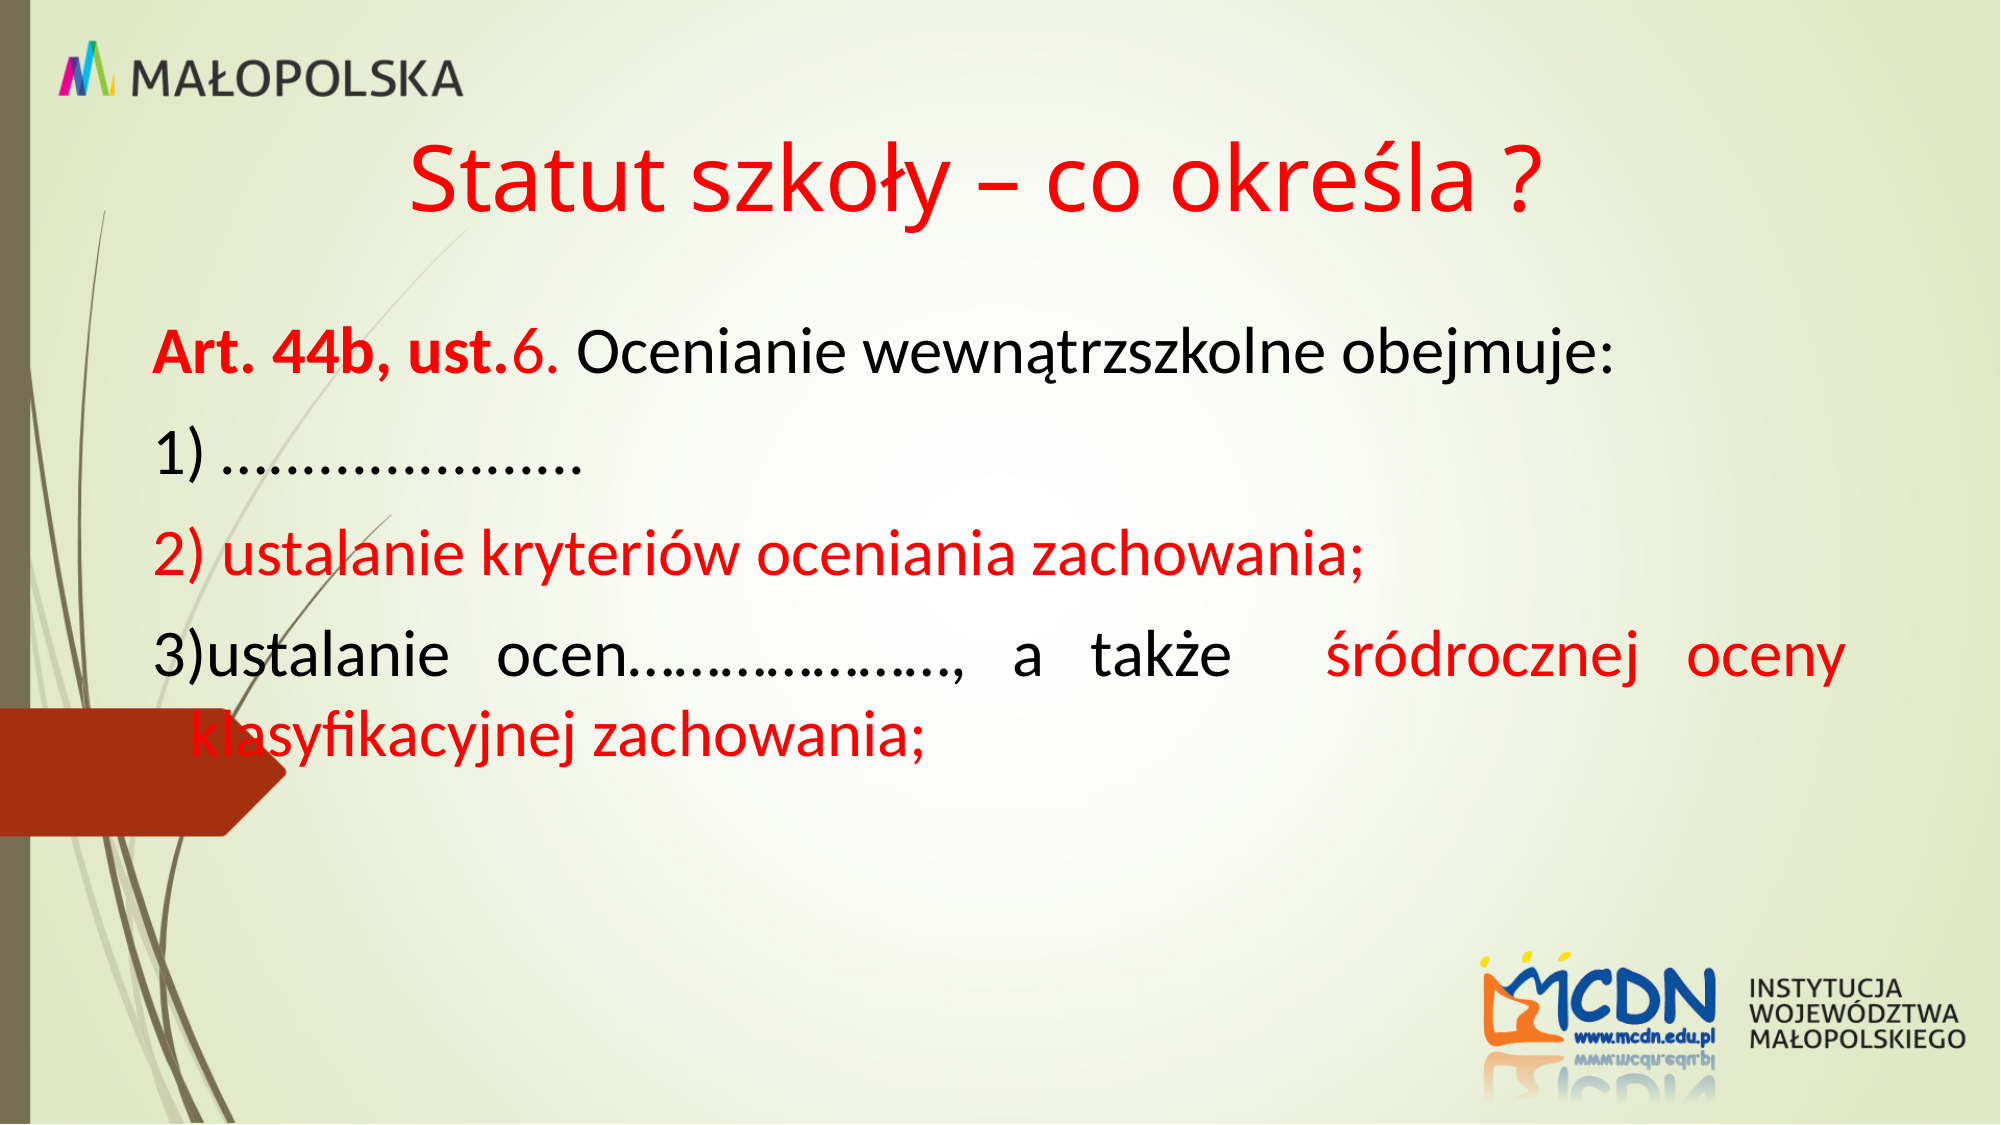

# Statut szkoły – co określa ?
Art. 44b, ust.6. Ocenianie wewnątrzszkolne obejmuje:
1) …...................
2) ustalanie kryteriów oceniania zachowania;
3)ustalanie ocen…………………, a także śródrocznej oceny klasyfikacyjnej zachowania;